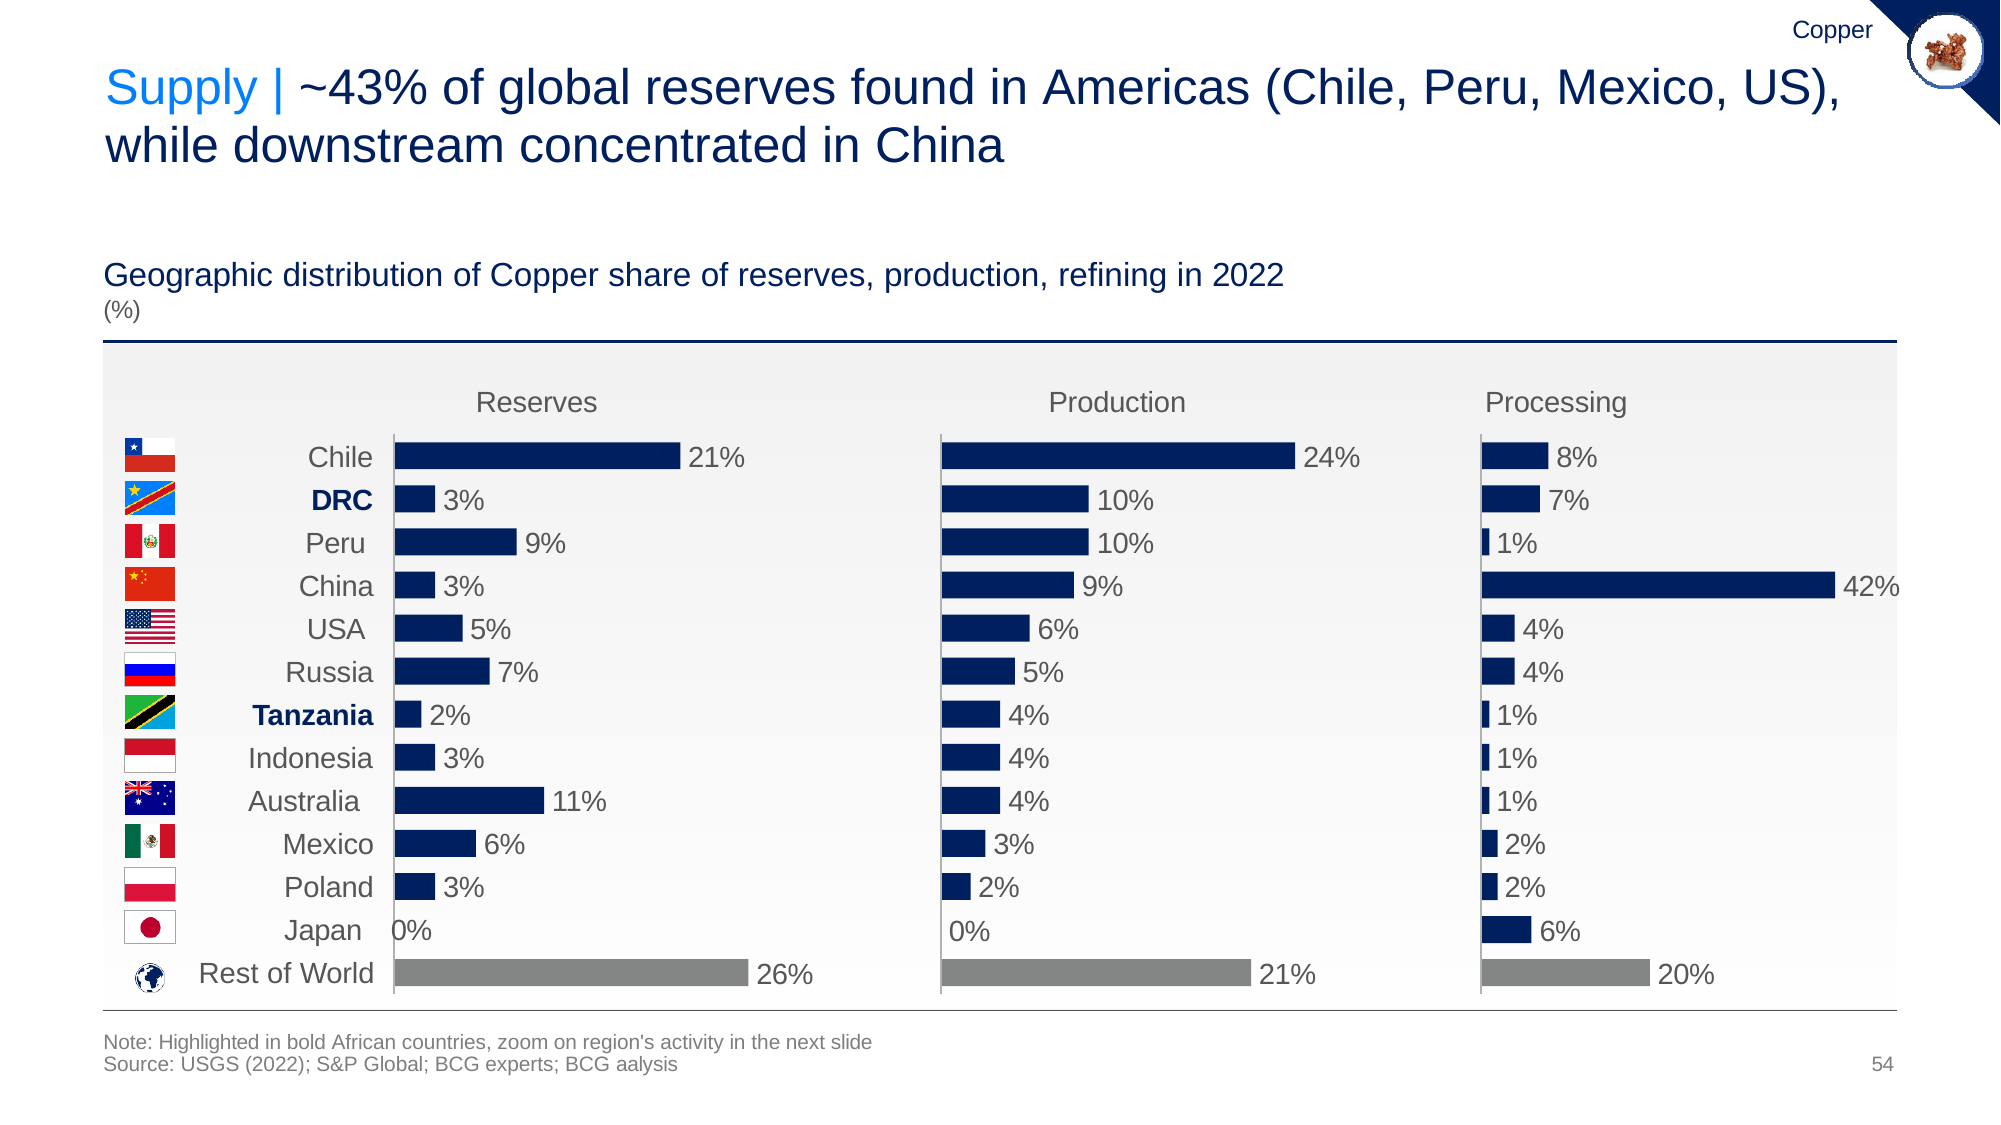

Copper
# Supply | ~43% of global reserves found in Americas (Chile, Peru, Mexico, US),
while downstream concentrated in China
Geographic distribution of Copper share of reserves, production, refining in 2022
(%)
Reserves
Production
Processing
Chile
DRC
Peru
China USA
Russia
Tanzania	2% Indonesia Australia
Mexico Poland Japan	0%
Rest of World
21%
24%
8%
3%
10%
7%
9%
10%
1%
3%
9%
42%
5%
6%
4%
7%
5%
4%
1%
1%
1%
4%
3%
4%
11%
4%
6%
3%
2%
3%
2%
2%
0%
6%
26%
21%
20%
Note: Highlighted in bold African countries, zoom on region's activity in the next slide Source: USGS (2022); S&P Global; BCG experts; BCG aalysis
54